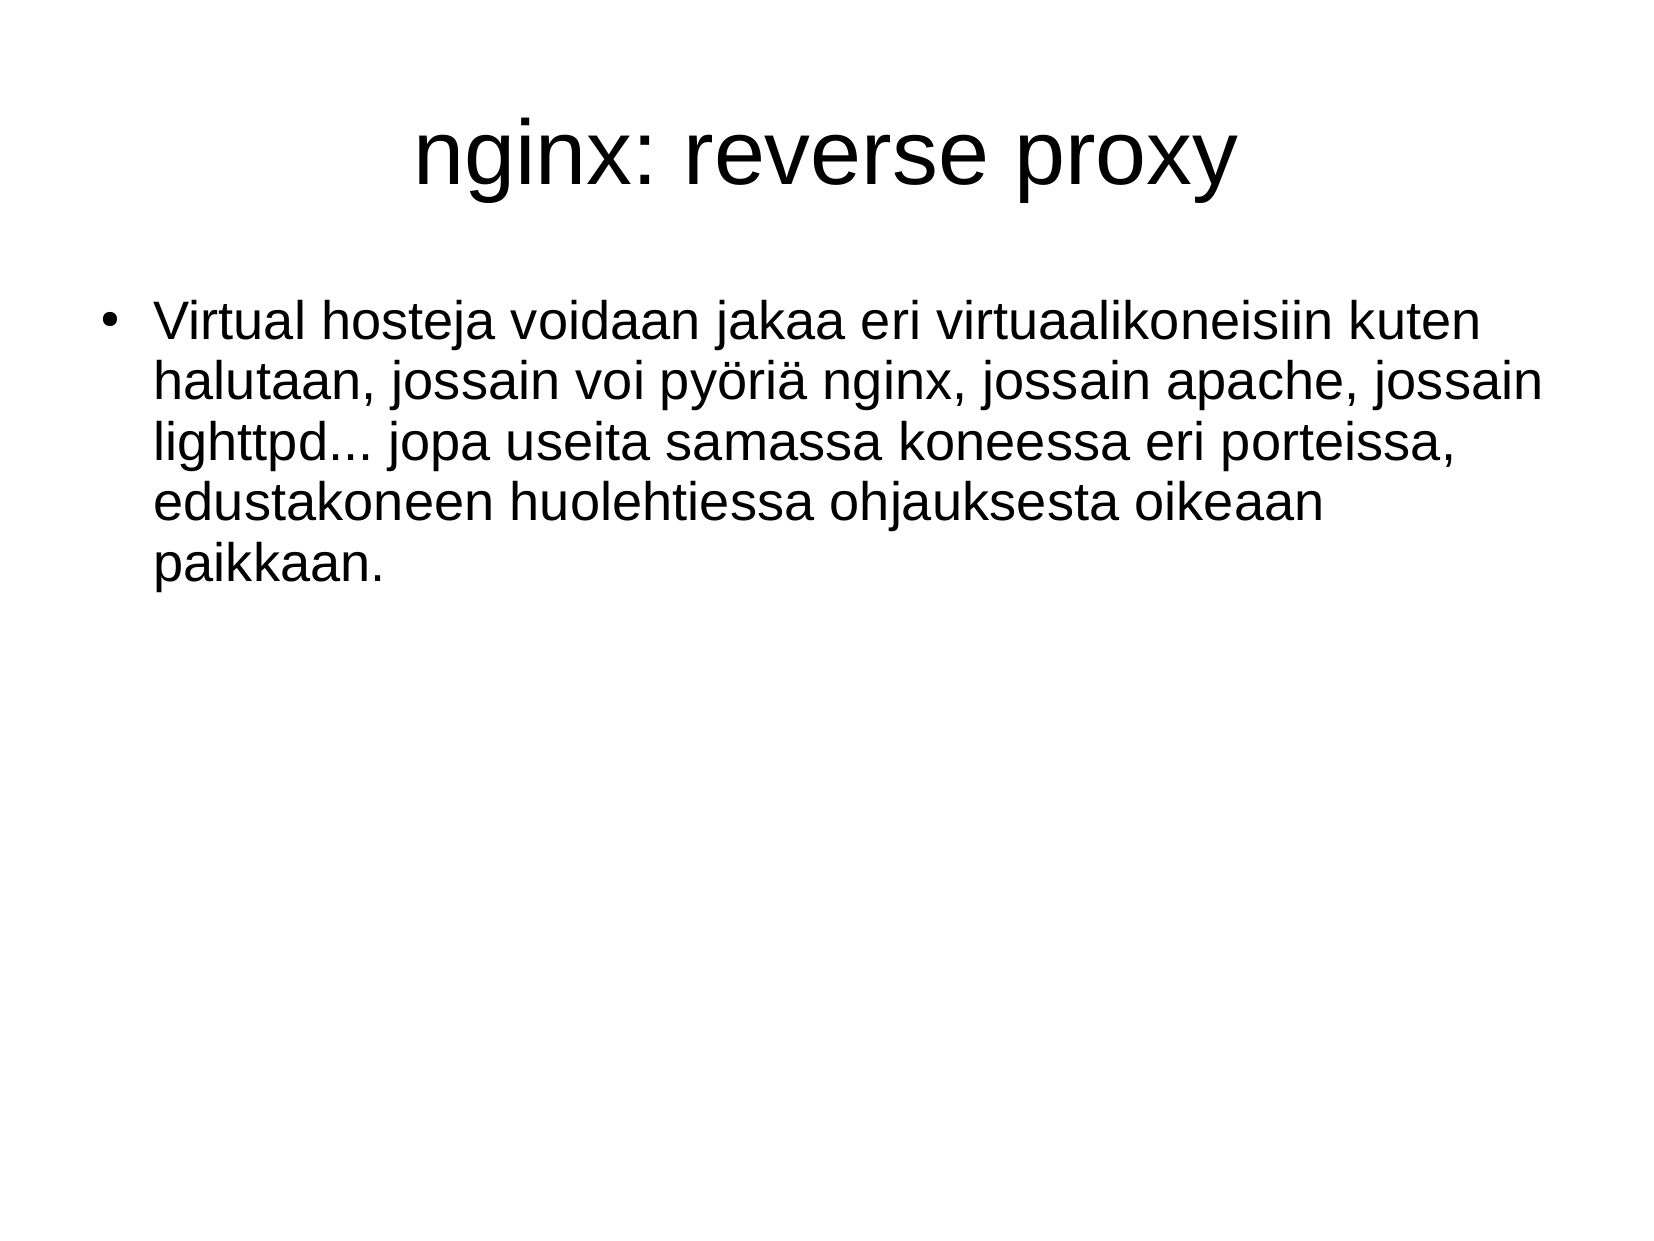

# nginx: reverse proxy
Virtual hosteja voidaan jakaa eri virtuaalikoneisiin kuten halutaan, jossain voi pyöriä nginx, jossain apache, jossain lighttpd... jopa useita samassa koneessa eri porteissa, edustakoneen huolehtiessa ohjauksesta oikeaan paikkaan.